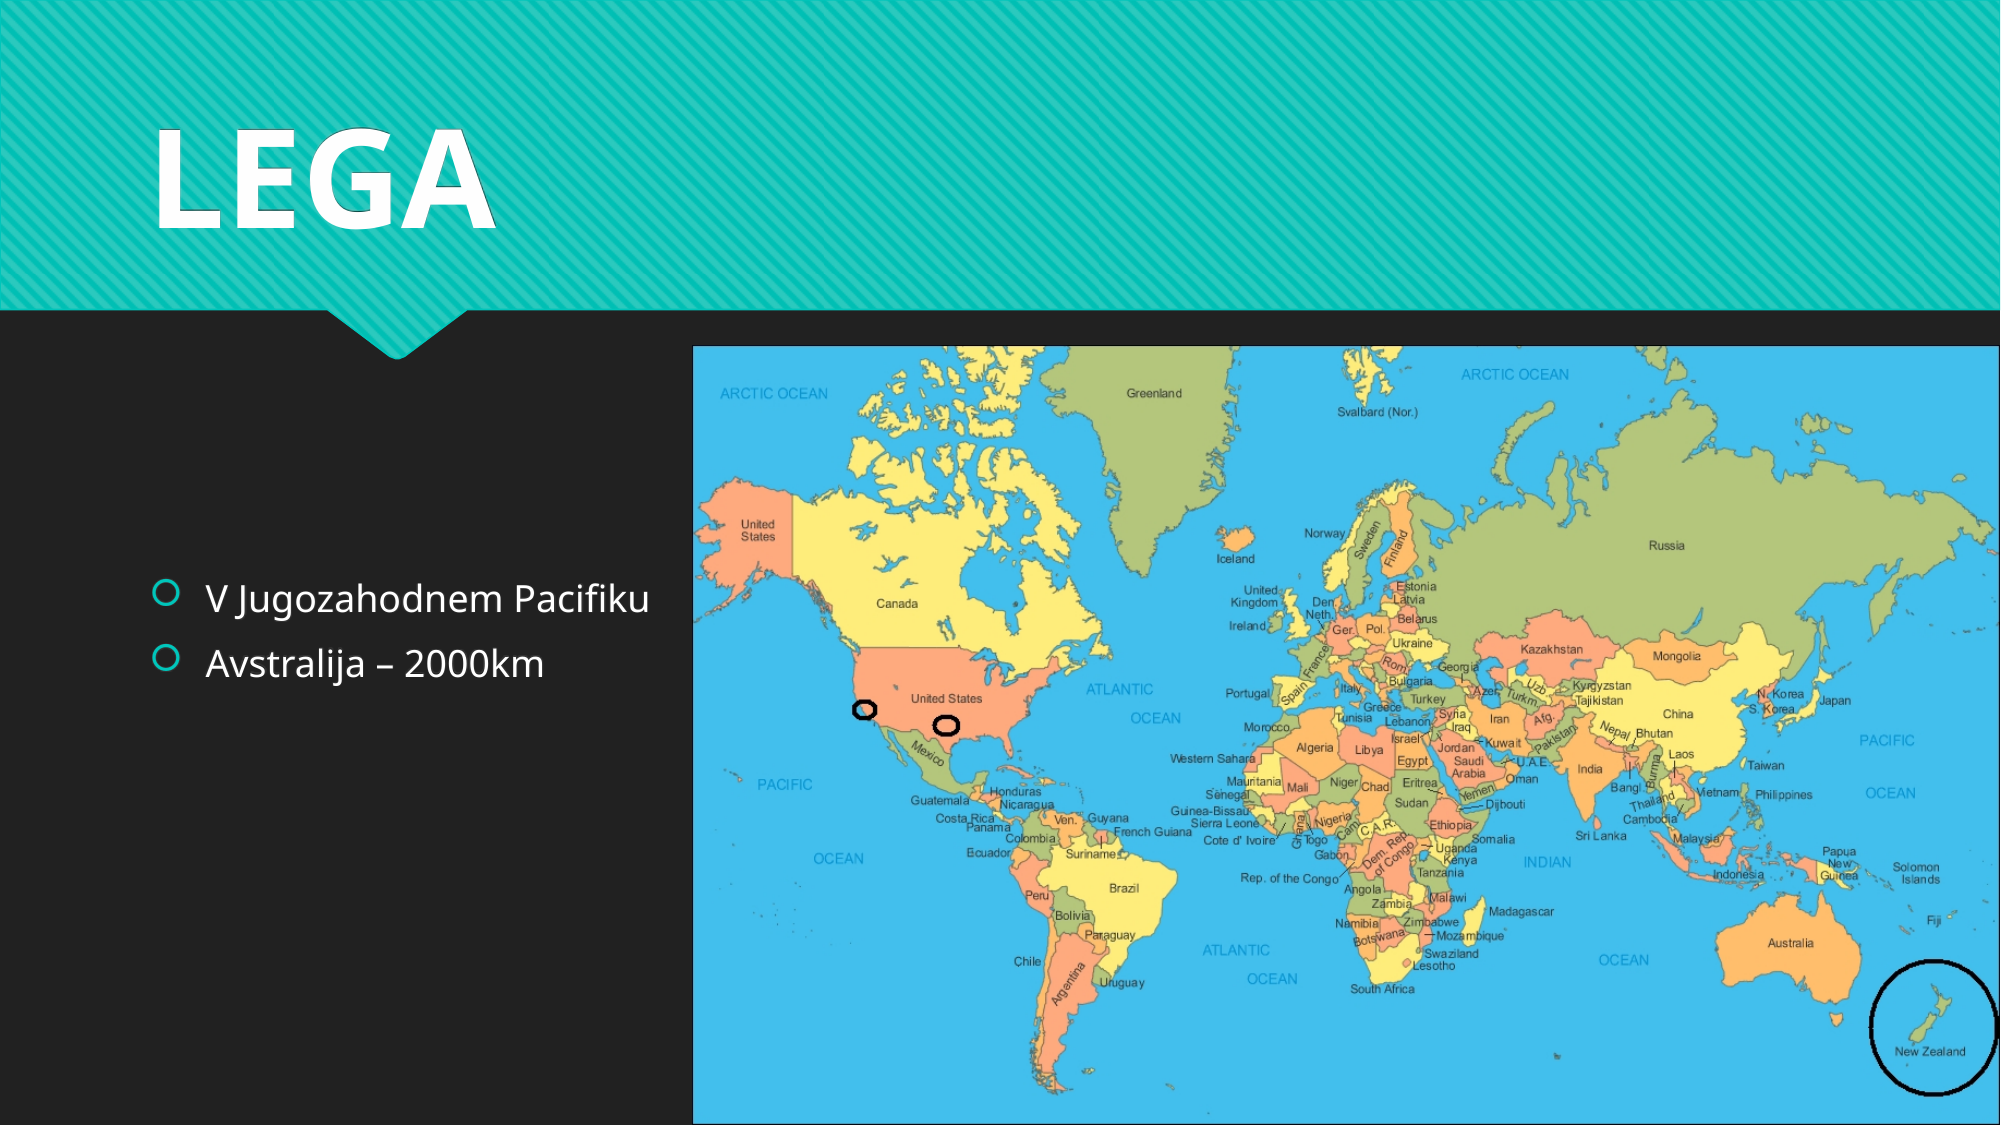

# LEGA
V Jugozahodnem Pacifiku
Avstralija – 2000km